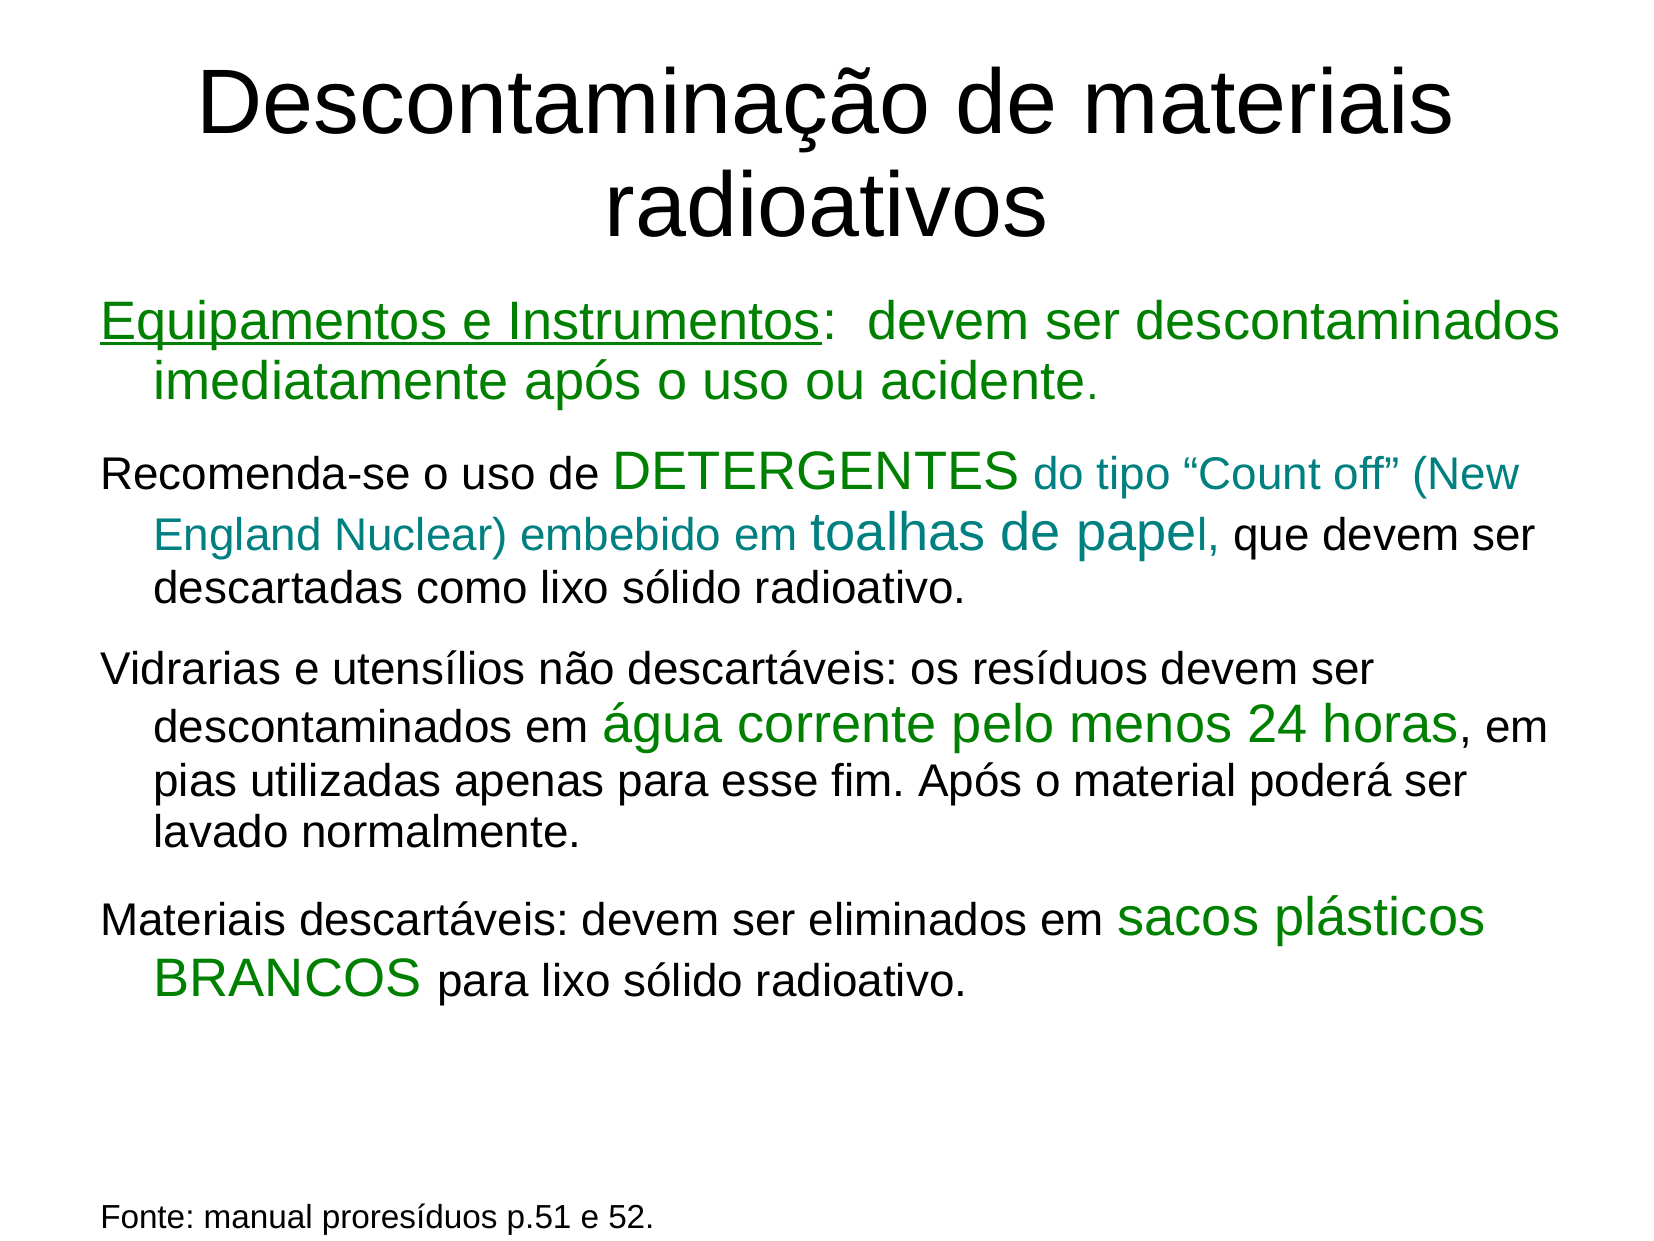

# Descontaminação de materiais radioativos
Equipamentos e Instrumentos: devem ser descontaminados imediatamente após o uso ou acidente.
Recomenda-se o uso de DETERGENTES do tipo “Count off” (New England Nuclear) embebido em toalhas de papel, que devem ser descartadas como lixo sólido radioativo.
Vidrarias e utensílios não descartáveis: os resíduos devem ser descontaminados em água corrente pelo menos 24 horas, em pias utilizadas apenas para esse fim. Após o material poderá ser lavado normalmente.
Materiais descartáveis: devem ser eliminados em sacos plásticos BRANCOS para lixo sólido radioativo.
Fonte: manual proresíduos p.51 e 52.